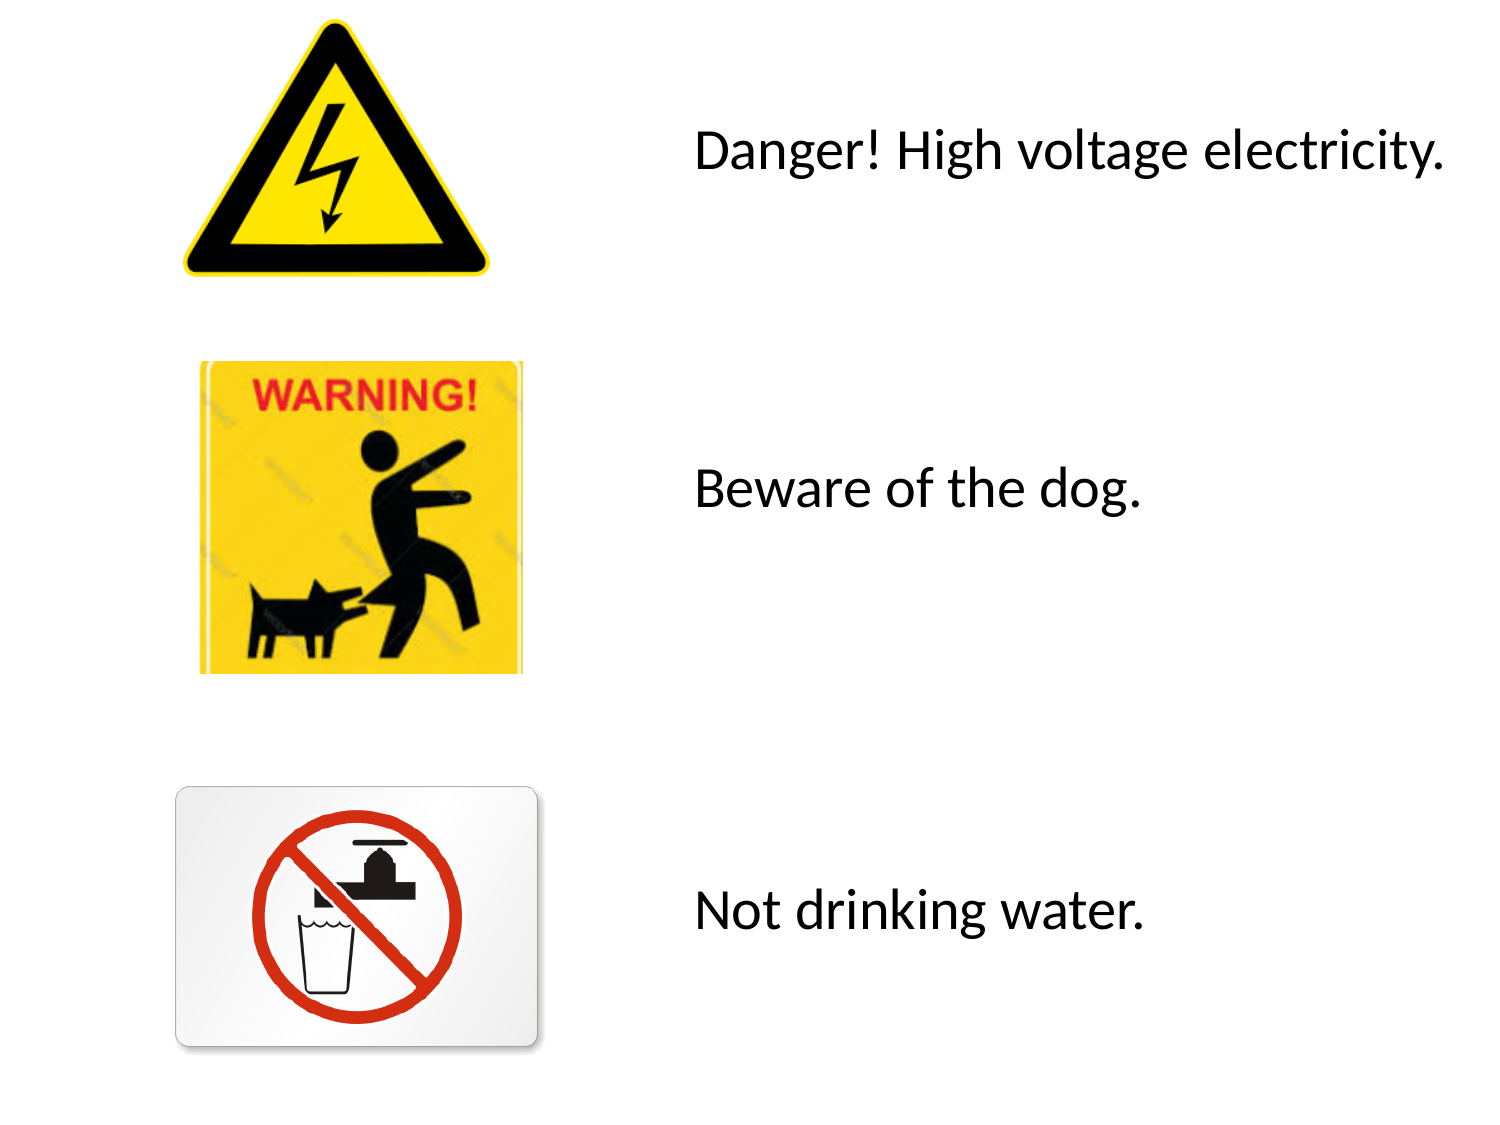

# Danger! High voltage electricity.
Beware of the dog.
Not drinking water.